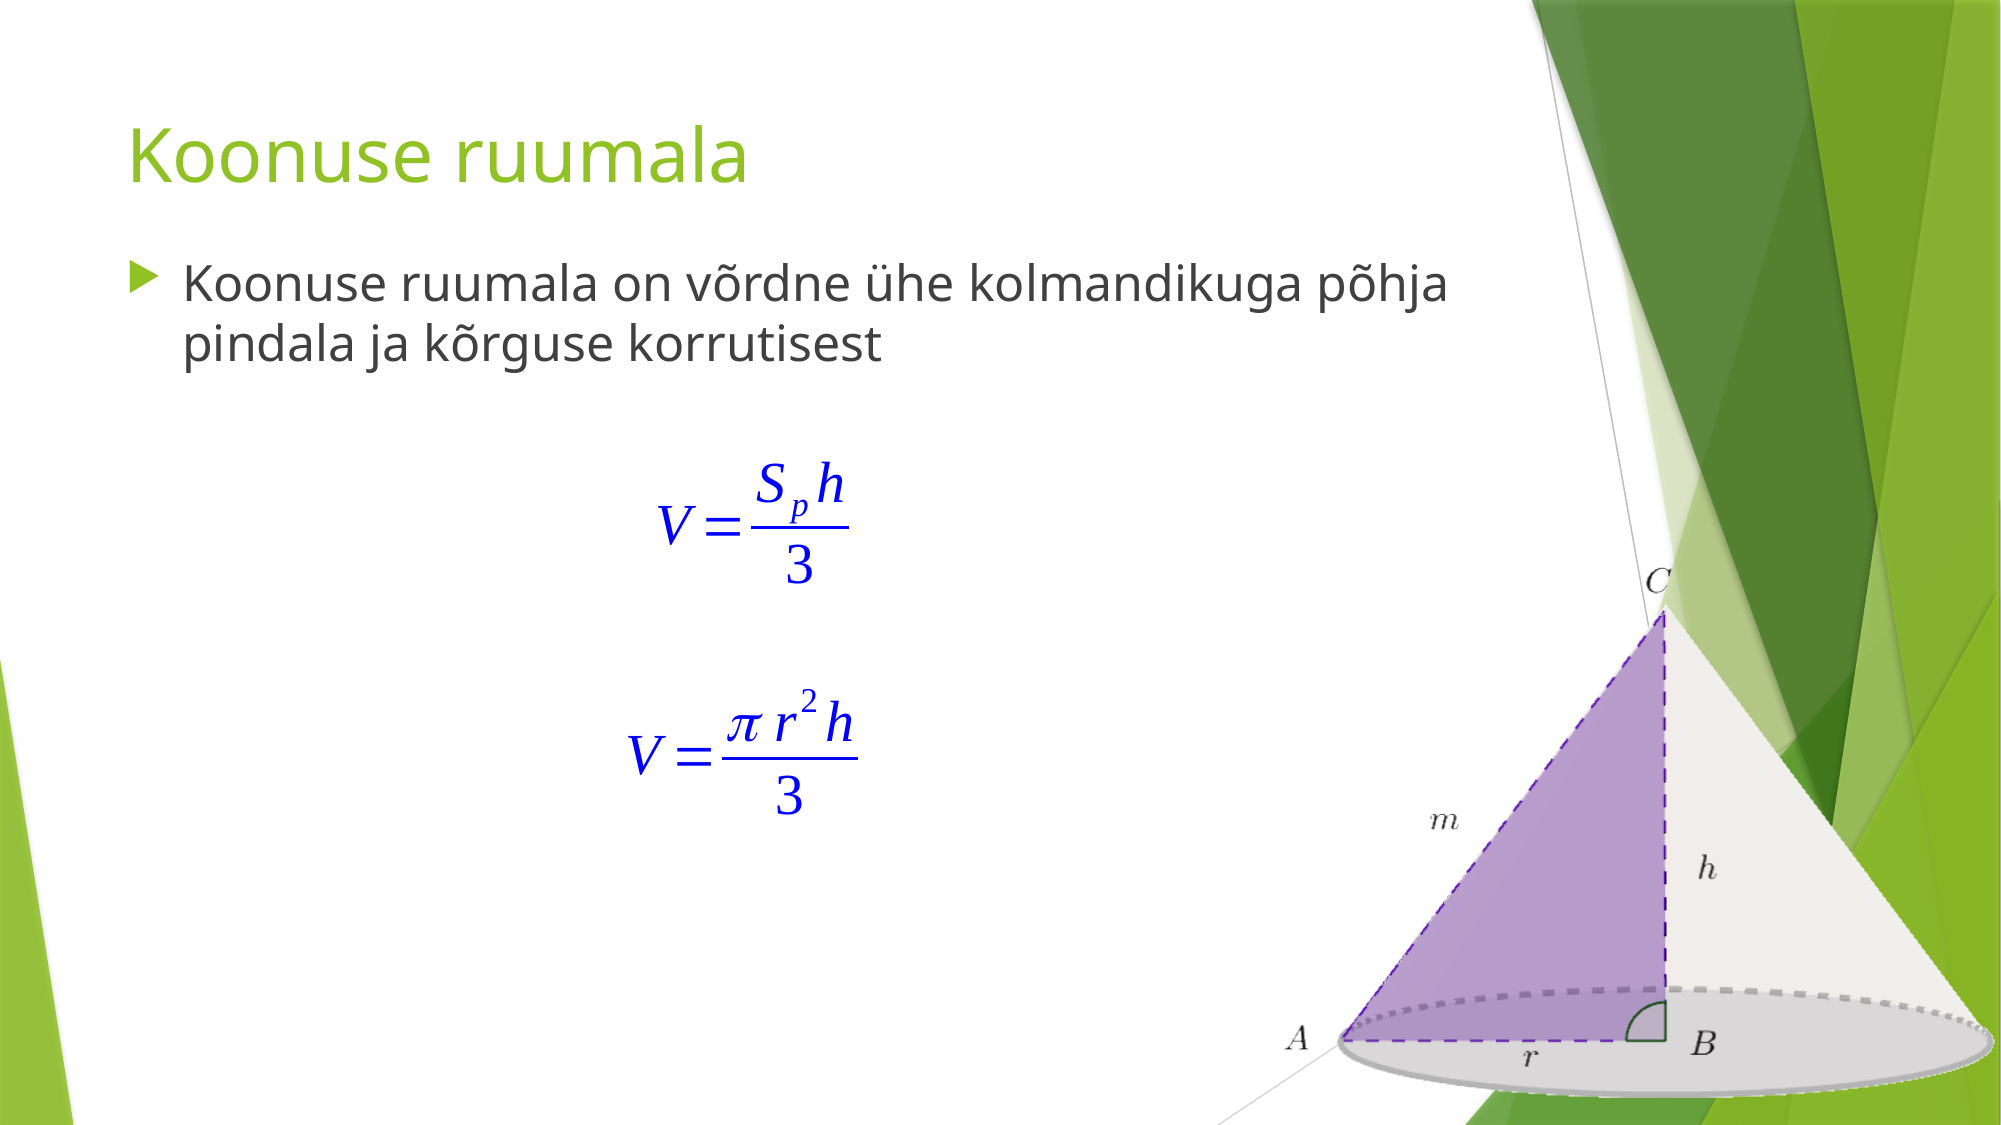

# Koonuse ruumala
Koonuse ruumala on võrdne ühe kolmandikuga põhja pindala ja kõrguse korrutisest